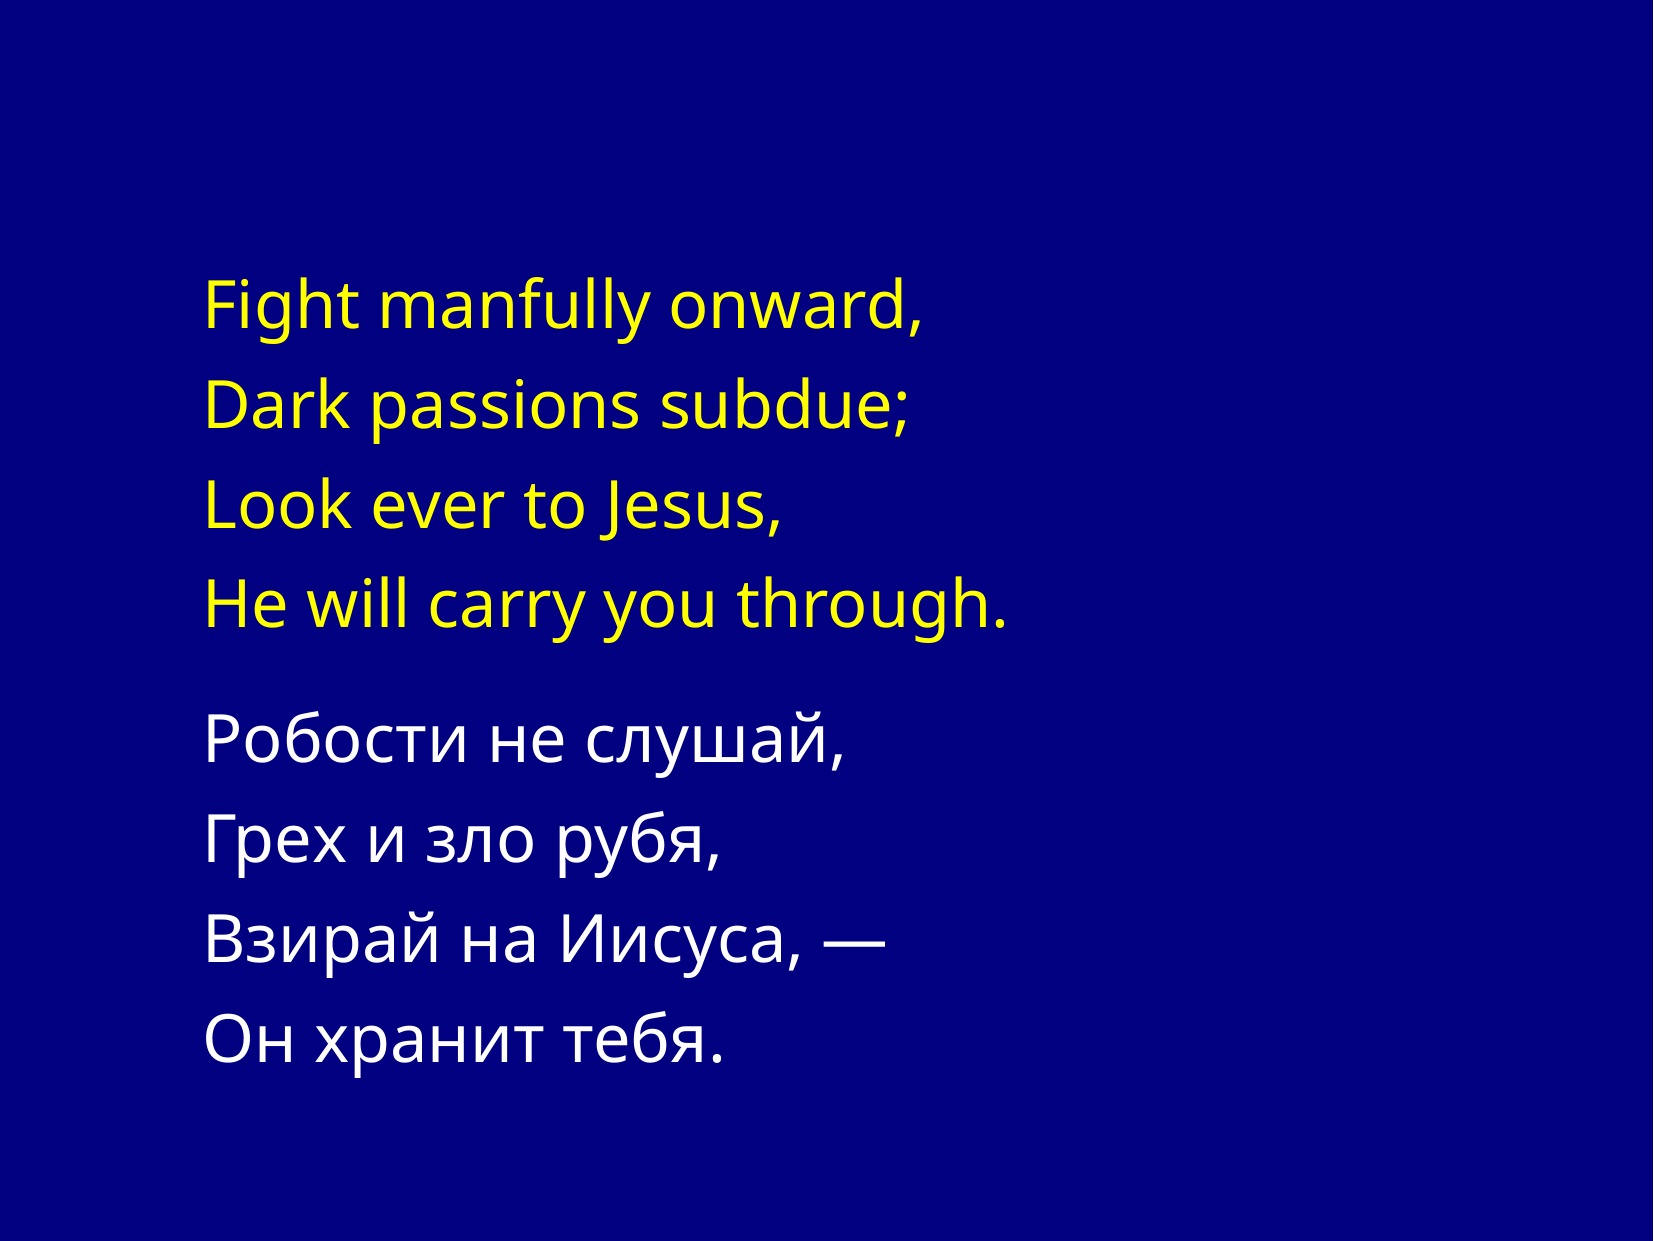

Fight manfully onward,
	Dark passions subdue;
	Look ever to Jesus,
	He will carry you through.
	Робости не слушай,
	Грех и зло рубя,
	Взирай на Иисуса, —
	Он хранит тебя.